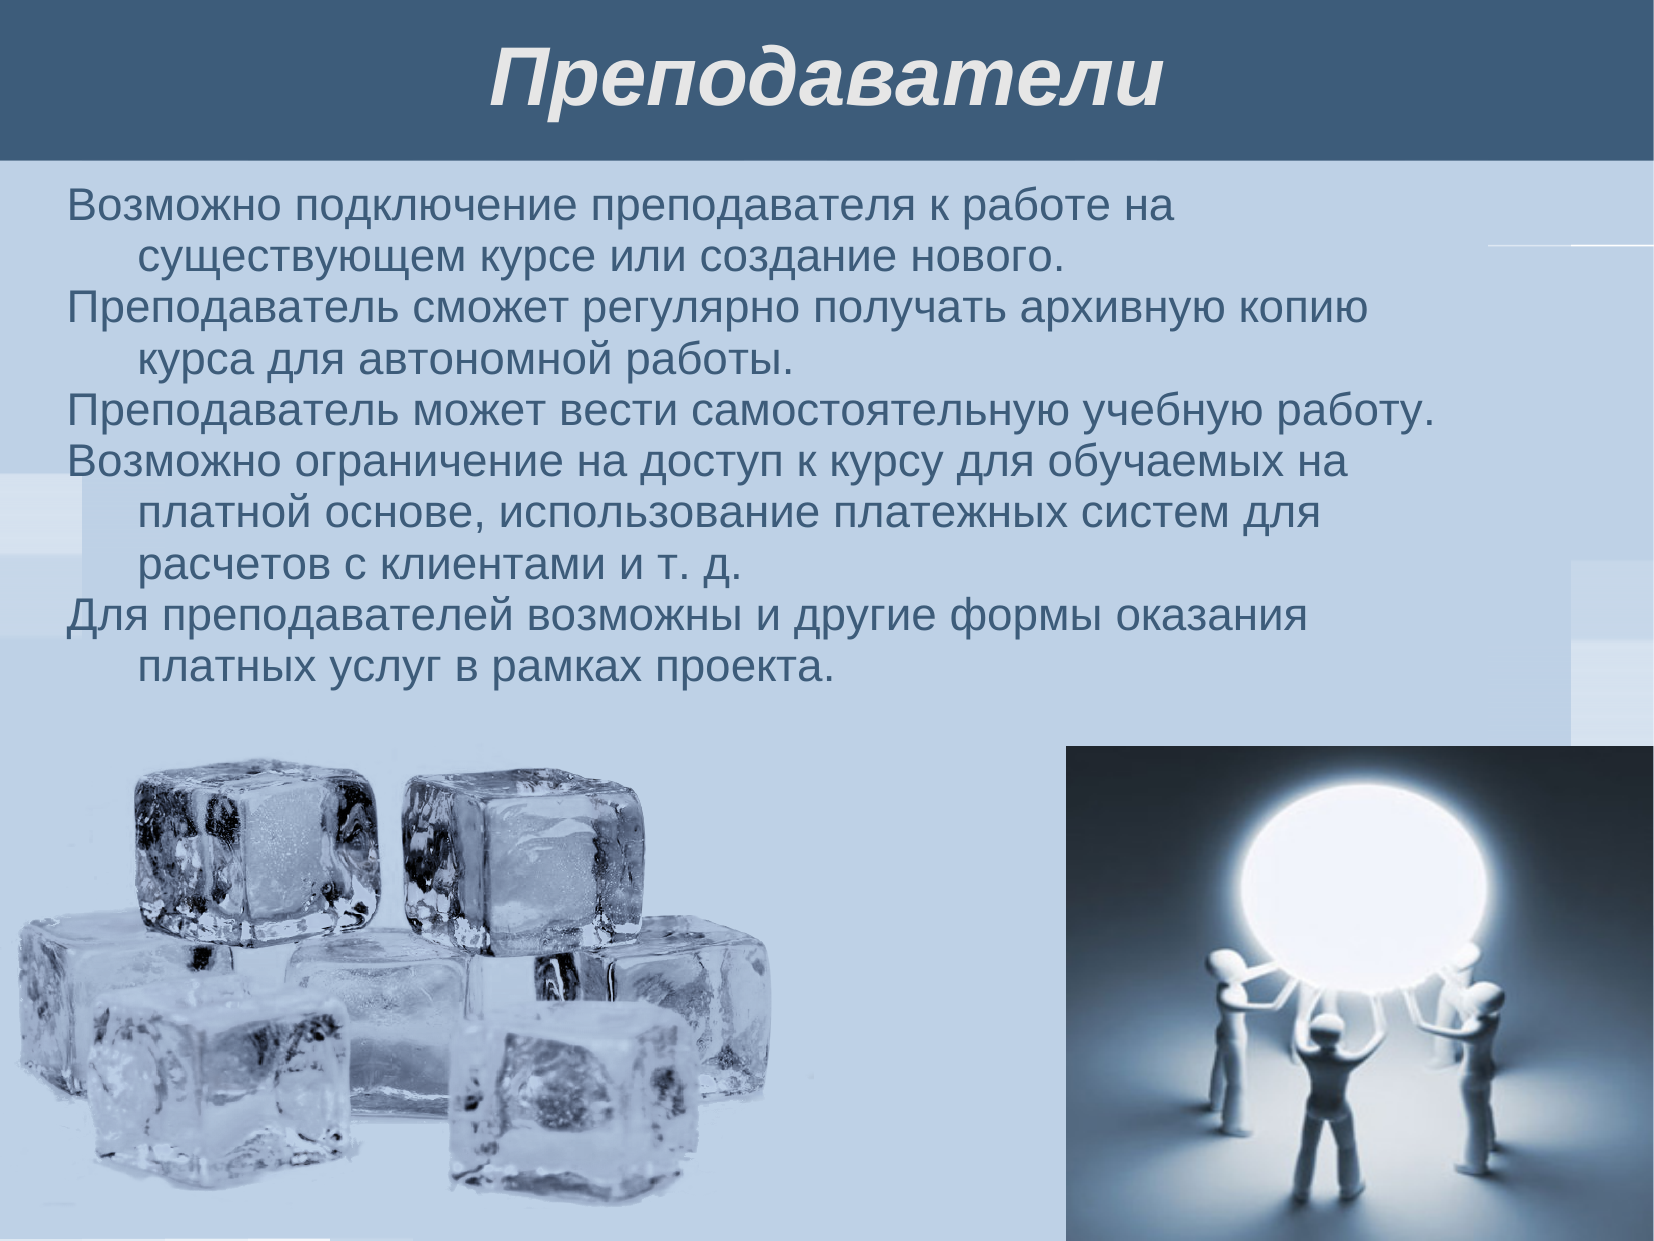

# Преподаватели
Возможно подключение преподавателя к работе на существующем курсе или создание нового.
Преподаватель сможет регулярно получать архивную копию курса для автономной работы.
Преподаватель может вести самостоятельную учебную работу.
Возможно ограничение на доступ к курсу для обучаемых на платной основе, использование платежных систем для расчетов с клиентами и т. д.
Для преподавателей возможны и другие формы оказания платных услуг в рамках проекта.